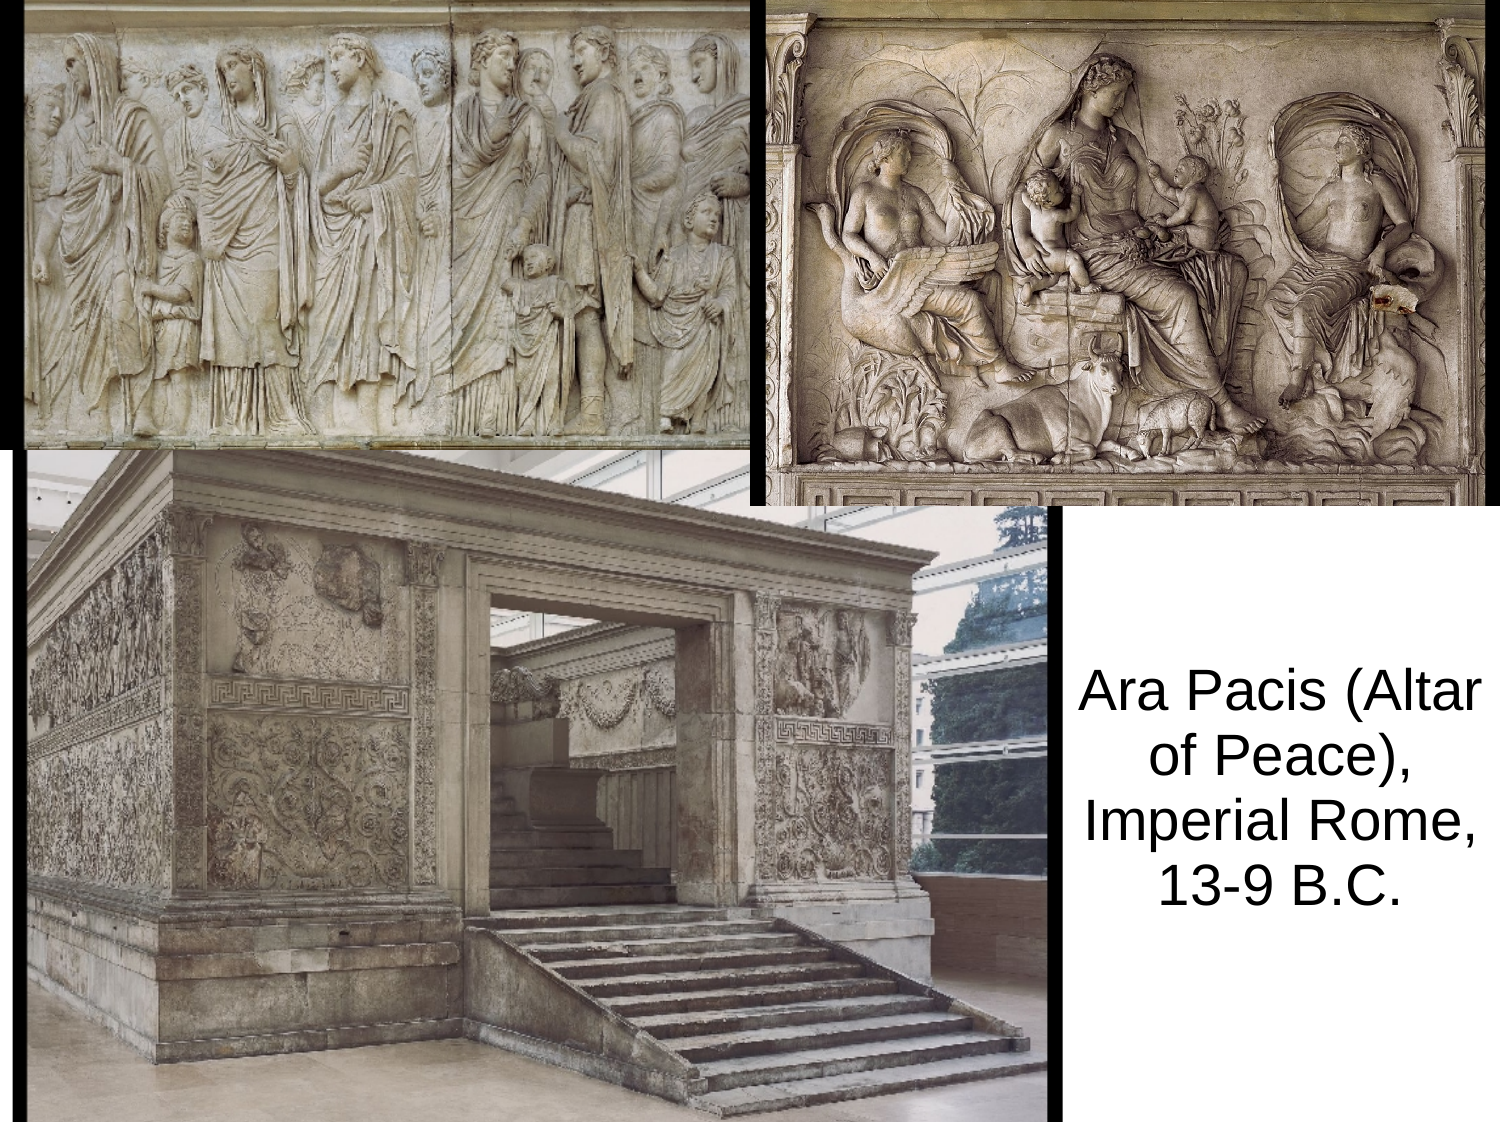

# Ara Pacis (Altar of Peace), Imperial Rome, 13-9 B.C.